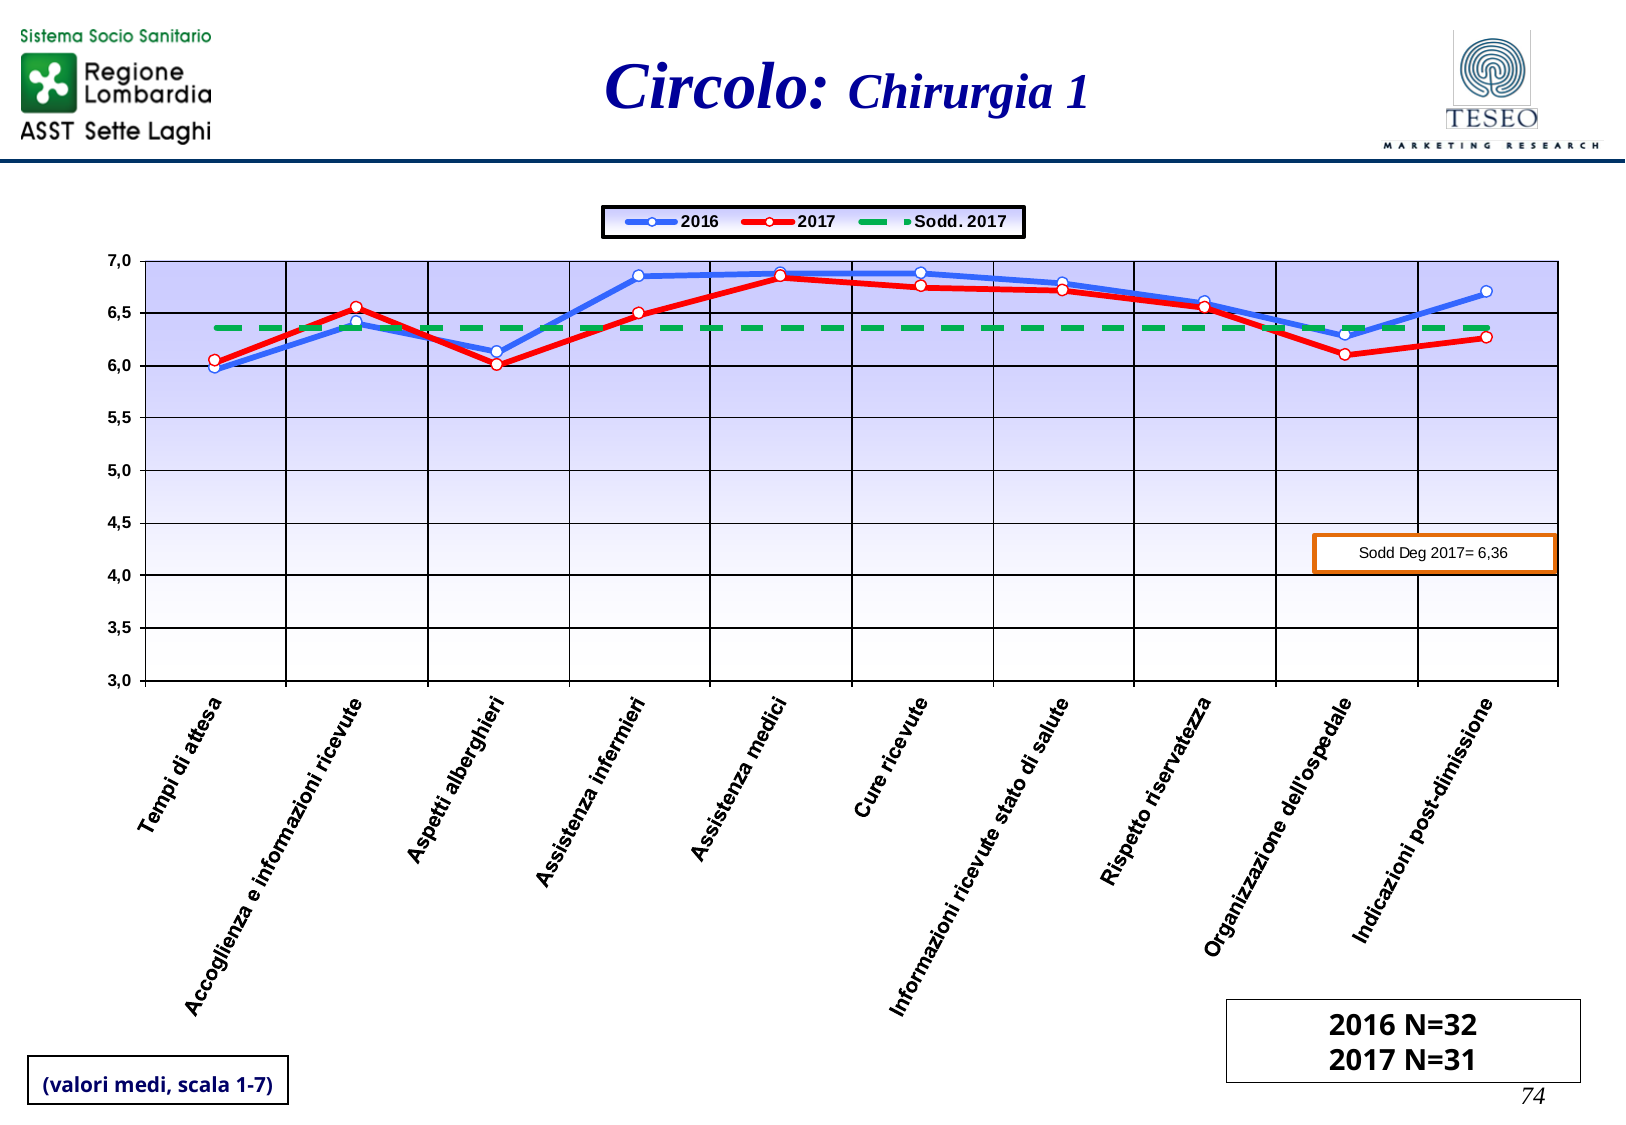

Circolo: Chirurgia 1
2016 N=32
2017 N=31
(valori medi, scala 1-7)